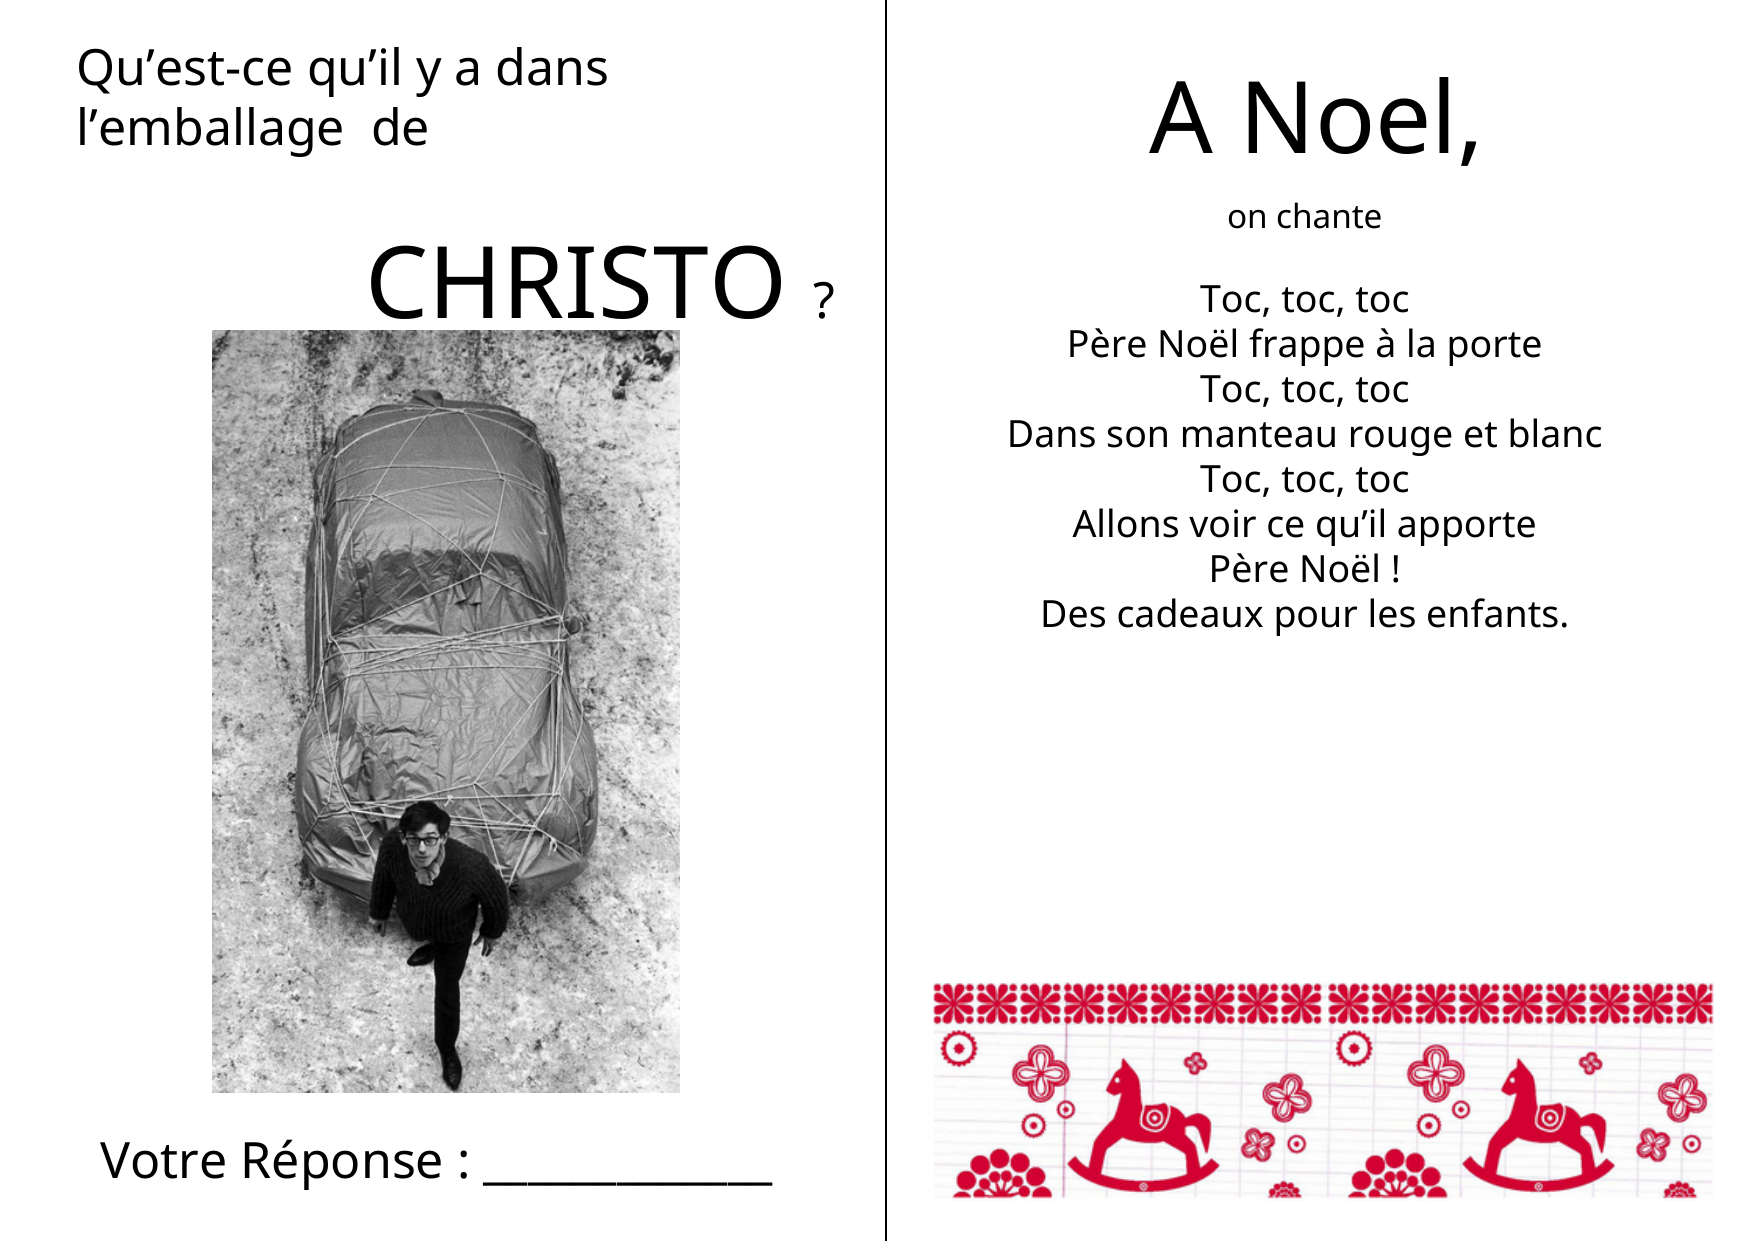

Qu’est-ce qu’il y a dans
l’emballage de
A Noel,
on chante
Toc, toc, toc
Père Noël frappe à la porte
Toc, toc, toc
Dans son manteau rouge et blanc
Toc, toc, toc
Allons voir ce qu’il apporte
Père Noël !
Des cadeaux pour les enfants.
 CHRISTO ?
Votre Réponse : _____________